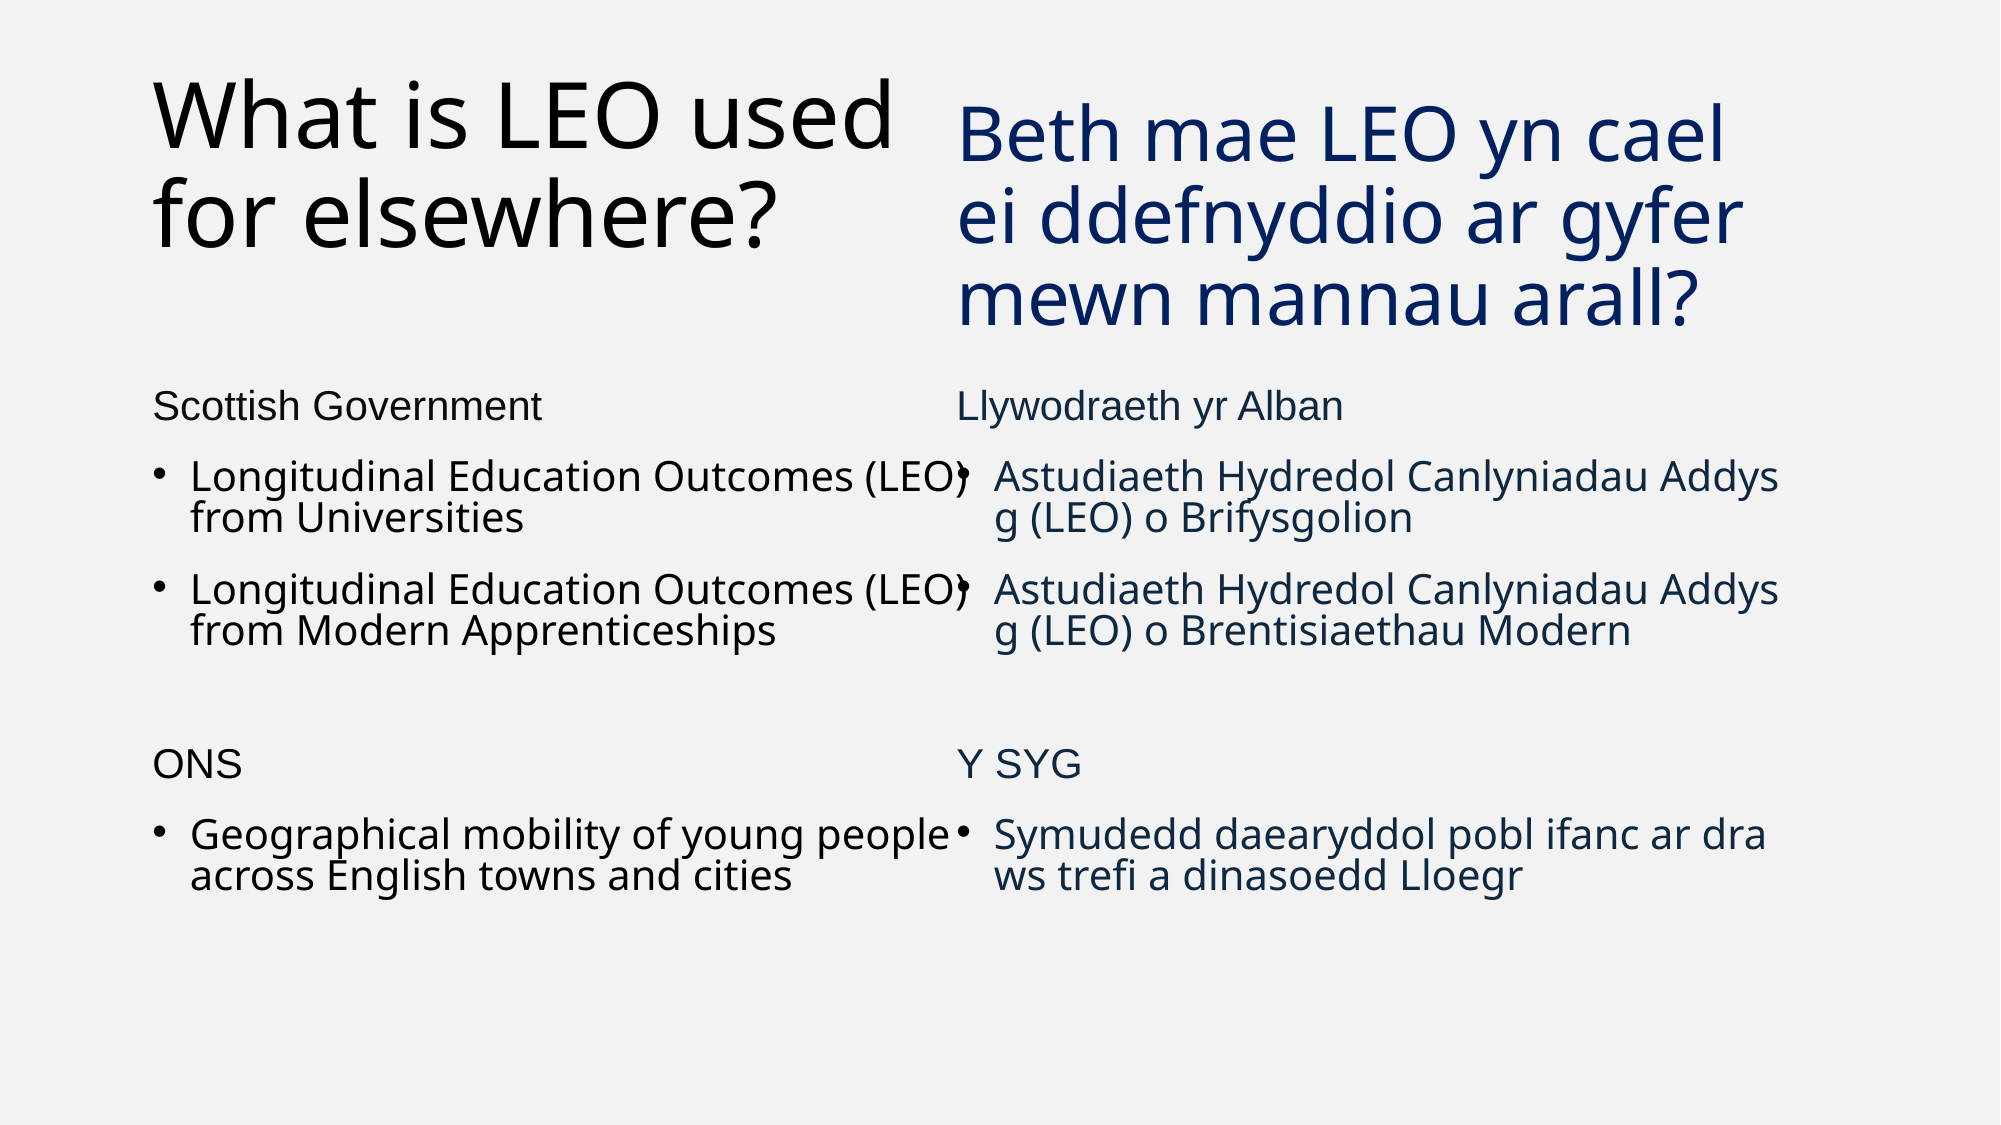

What is LEO used for elsewhere?
Beth mae LEO yn cael ei ddefnyddio ar gyfer mewn mannau arall?
# Scottish Government
Longitudinal Education Outcomes (LEO) from Universities
Longitudinal Education Outcomes (LEO) from Modern Apprenticeships
ONS
Geographical mobility of young people across English towns and cities
Llywodraeth yr Alban
Astudiaeth Hydredol Canlyniadau Addysg (LEO) o Brifysgolion
Astudiaeth Hydredol Canlyniadau Addysg (LEO) o Brentisiaethau Modern
Y SYG
Symudedd daearyddol pobl ifanc ar draws trefi a dinasoedd Lloegr